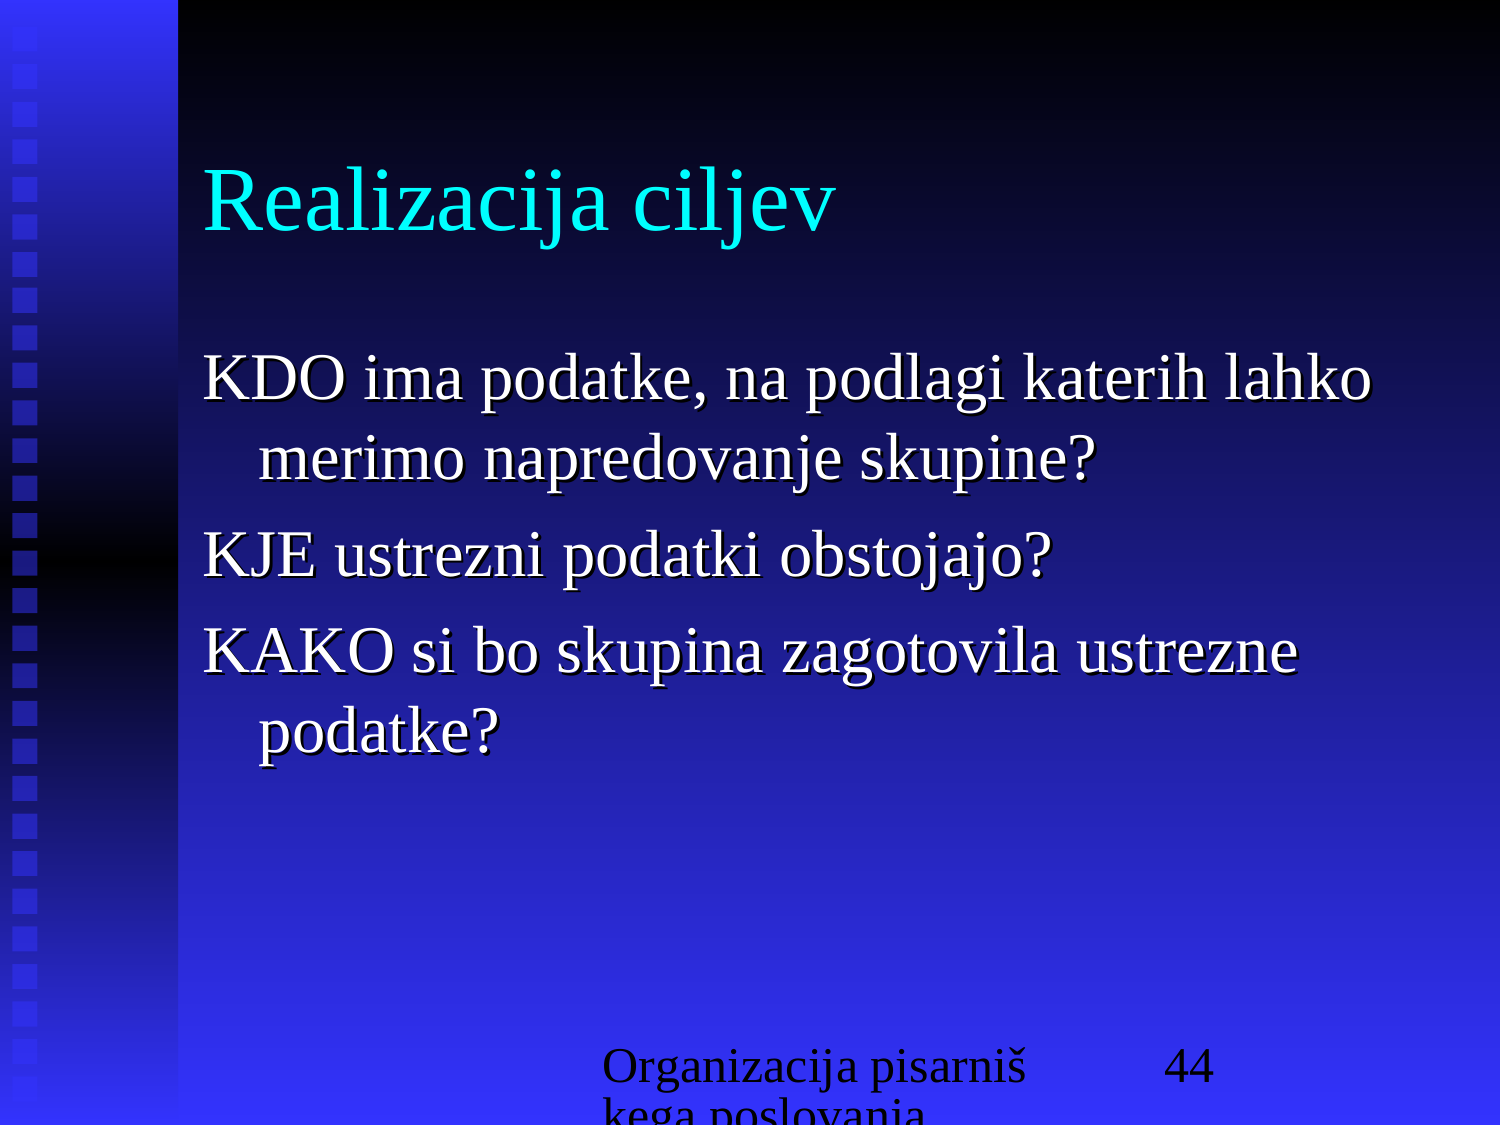

# Realizacija ciljev
KDO ima podatke, na podlagi katerih lahko merimo napredovanje skupine?
KJE ustrezni podatki obstojajo?
KAKO si bo skupina zagotovila ustrezne podatke?
Organizacija pisarniškega poslovanja
44